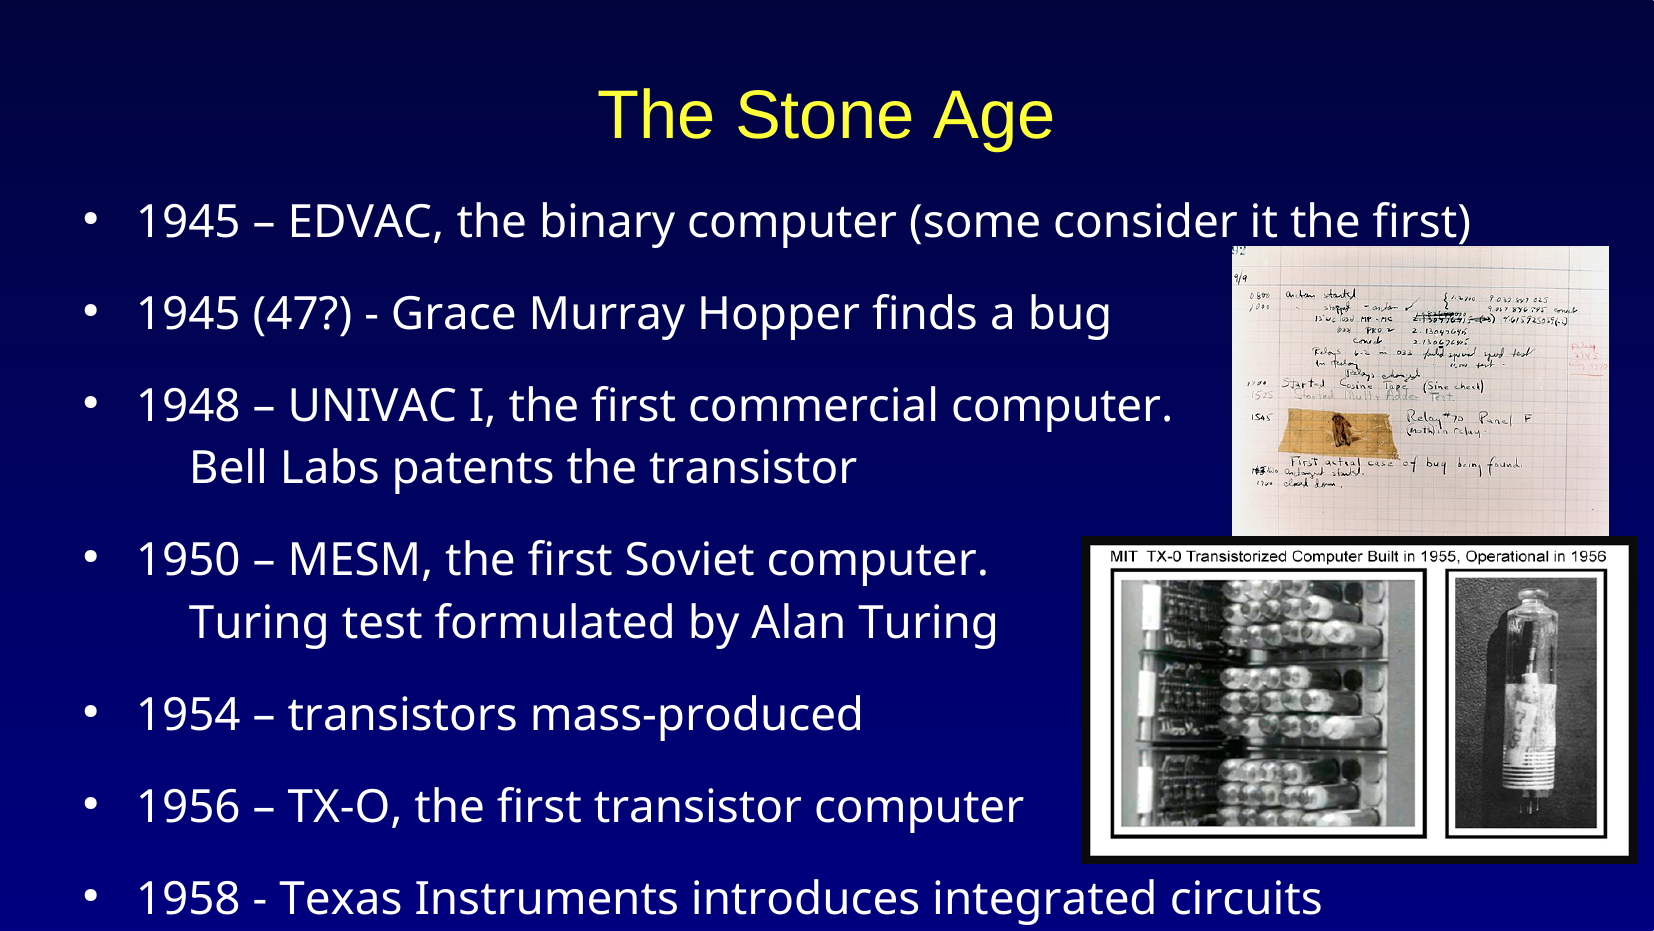

# The Stone Age
1945 – EDVAC, the binary computer (some consider it the first)
1945 (47?) - Grace Murray Hopper finds a bug
1948 – UNIVAC I, the first commercial computer.
Bell Labs patents the transistor
1950 – MESM, the first Soviet computer.
Turing test formulated by Alan Turing
1954 – transistors mass-produced
1956 – TX-O, the first transistor computer
1958 - Texas Instruments introduces integrated circuits